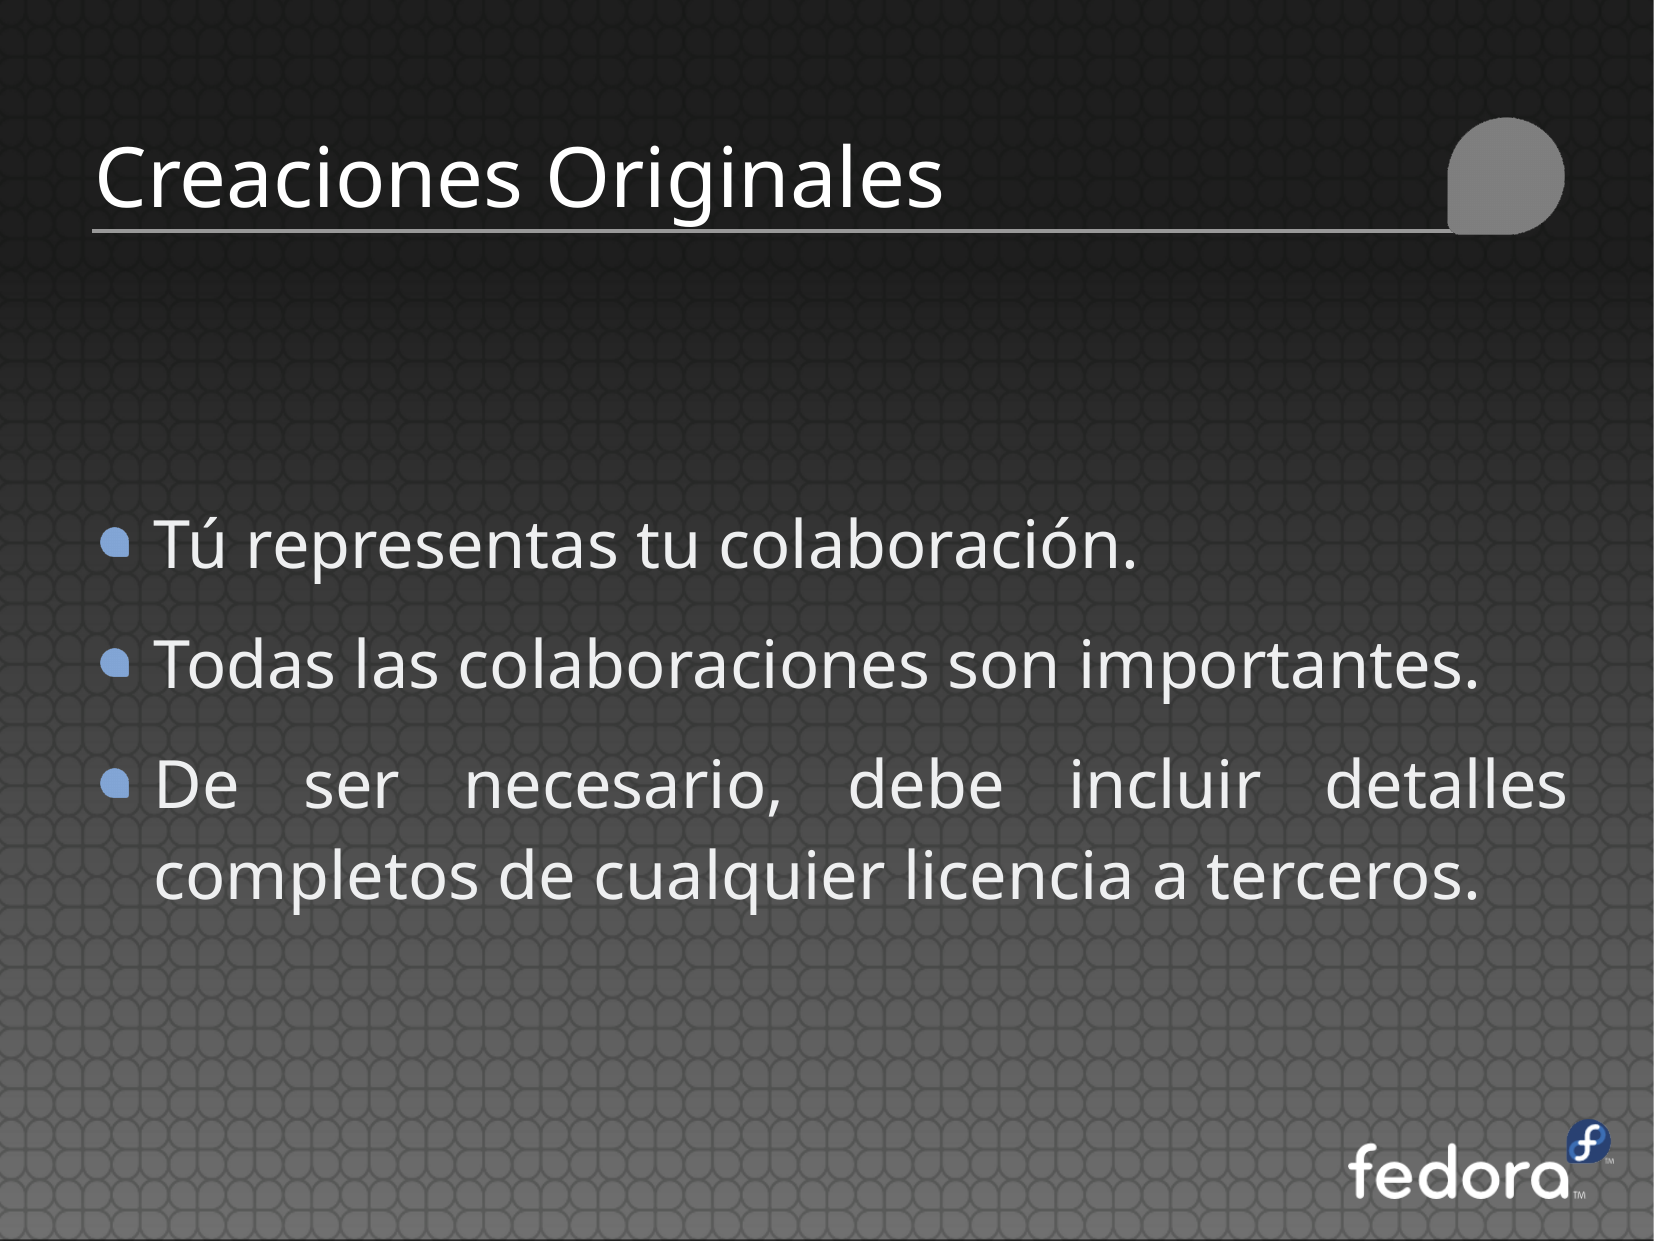

Creaciones Originales
# Tú representas tu colaboración.
Todas las colaboraciones son importantes.
De ser necesario, debe incluir detalles completos de cualquier licencia a terceros.